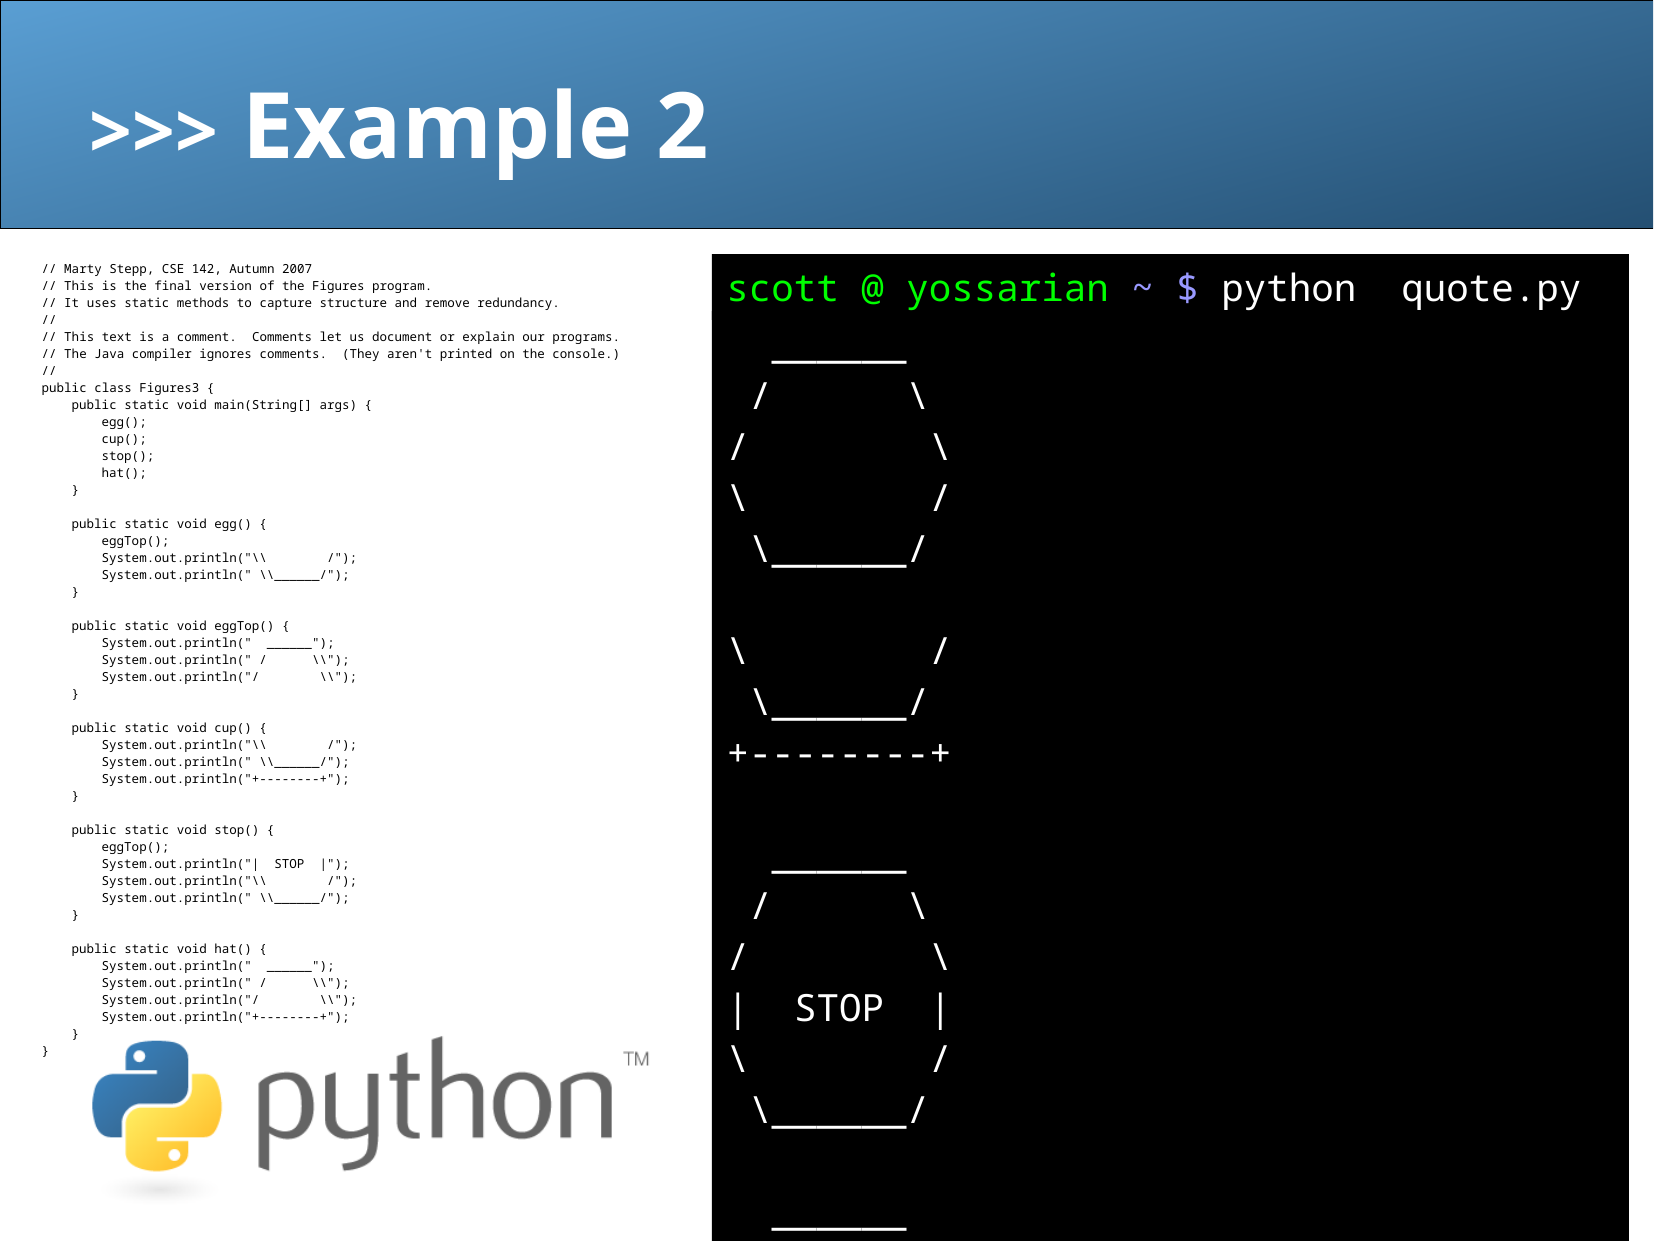

>>> Example 2
// Marty Stepp, CSE 142, Autumn 2007
// This is the final version of the Figures program.
// It uses static methods to capture structure and remove redundancy.
//
// This text is a comment. Comments let us document or explain our programs.
// The Java compiler ignores comments. (They aren't printed on the console.)
//
public class Figures3 {
 public static void main(String[] args) {
 egg();
 cup();
 stop();
 hat();
 }
 public static void egg() {
 eggTop();
 System.out.println("\\ /");
 System.out.println(" \\______/");
 }
 public static void eggTop() {
 System.out.println(" ______");
 System.out.println(" / \\");
 System.out.println("/ \\");
 }
 public static void cup() {
 System.out.println("\\ /");
 System.out.println(" \\______/");
 System.out.println("+--------+");
 }
 public static void stop() {
 eggTop();
 System.out.println("| STOP |");
 System.out.println("\\ /");
 System.out.println(" \\______/");
 }
 public static void hat() {
 System.out.println(" ______");
 System.out.println(" / \\");
 System.out.println("/ \\");
 System.out.println("+--------+");
 }
}
scott @ yossarian ~ $ python quote.py
 ______
 / \
/ \
\ /
 \______/
\ /
 \______/
+--------+
 ______
 / \
/ \
| STOP |
\ /
 \______/
 ______
 / \
/ \
+--------+